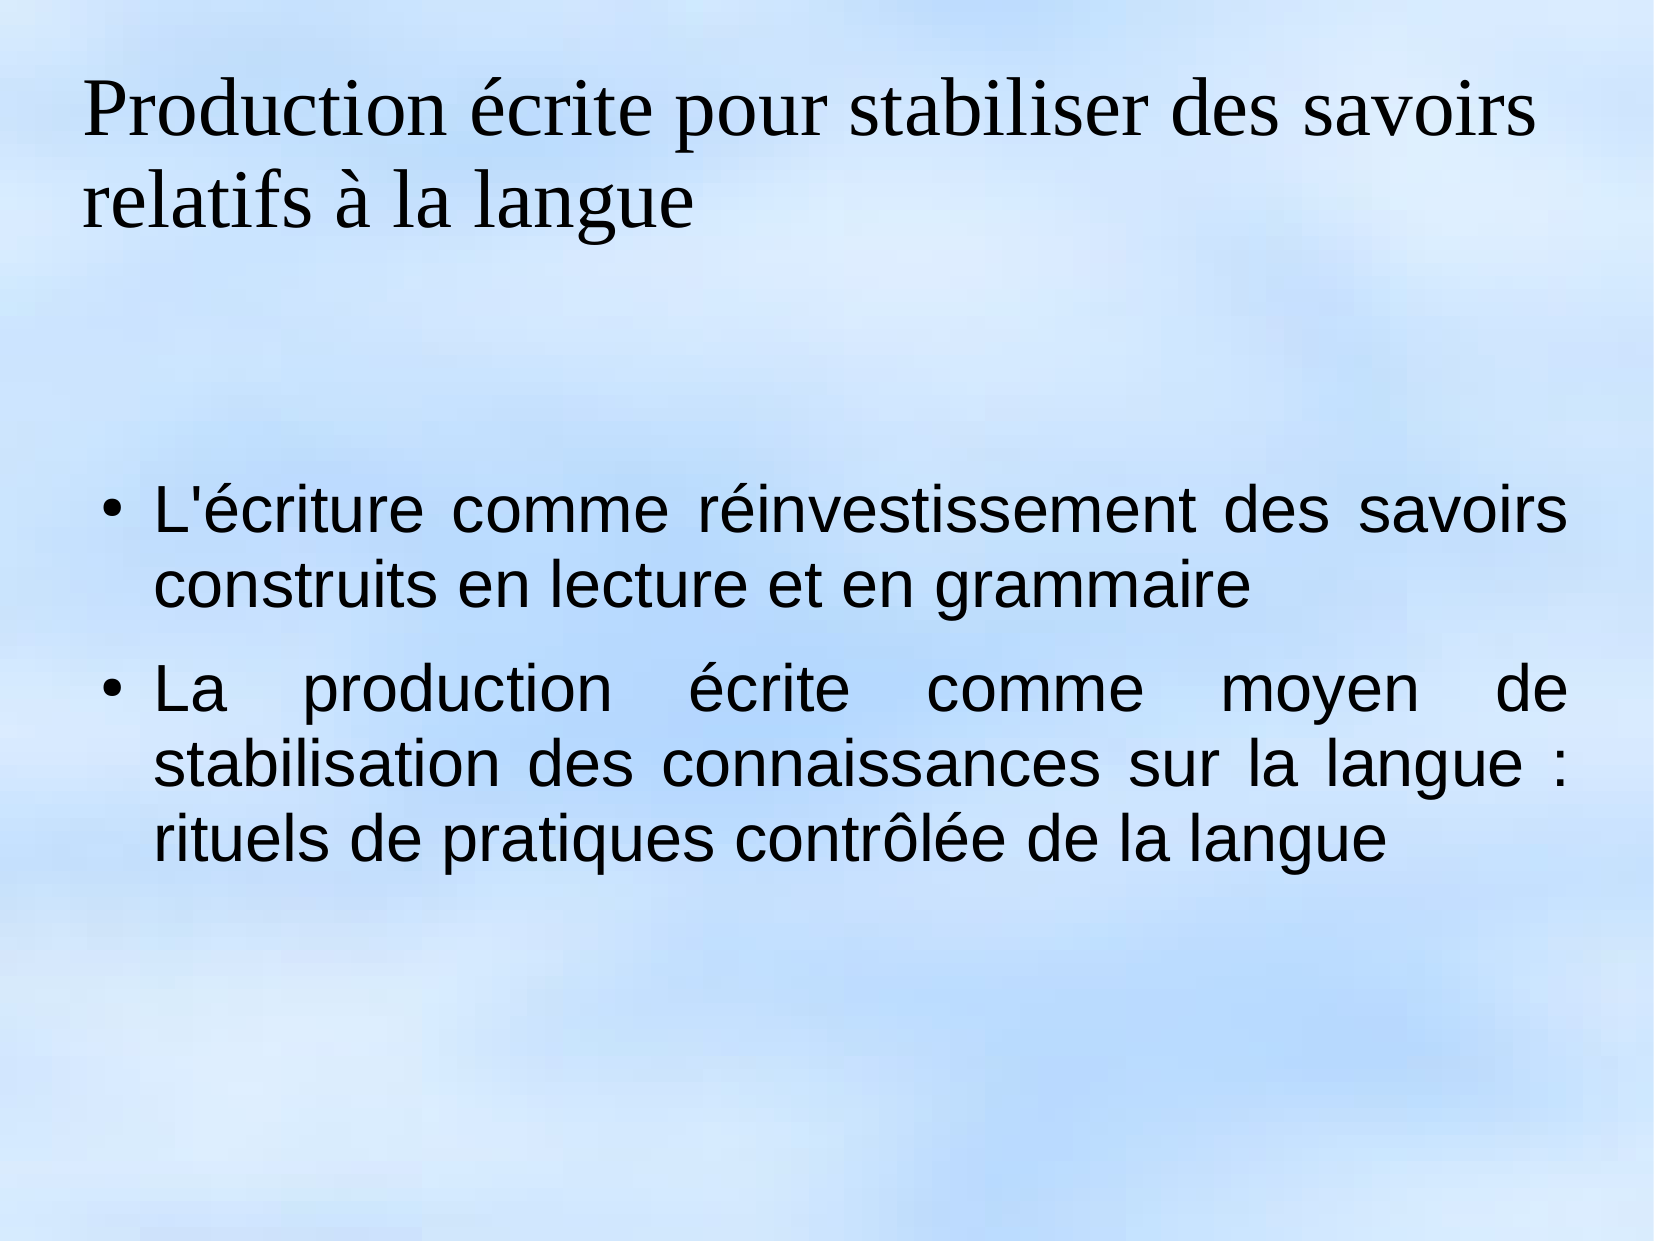

# Production écrite pour stabiliser des savoirs relatifs à la langue
L'écriture comme réinvestissement des savoirs construits en lecture et en grammaire
La production écrite comme moyen de stabilisation des connaissances sur la langue : rituels de pratiques contrôlée de la langue